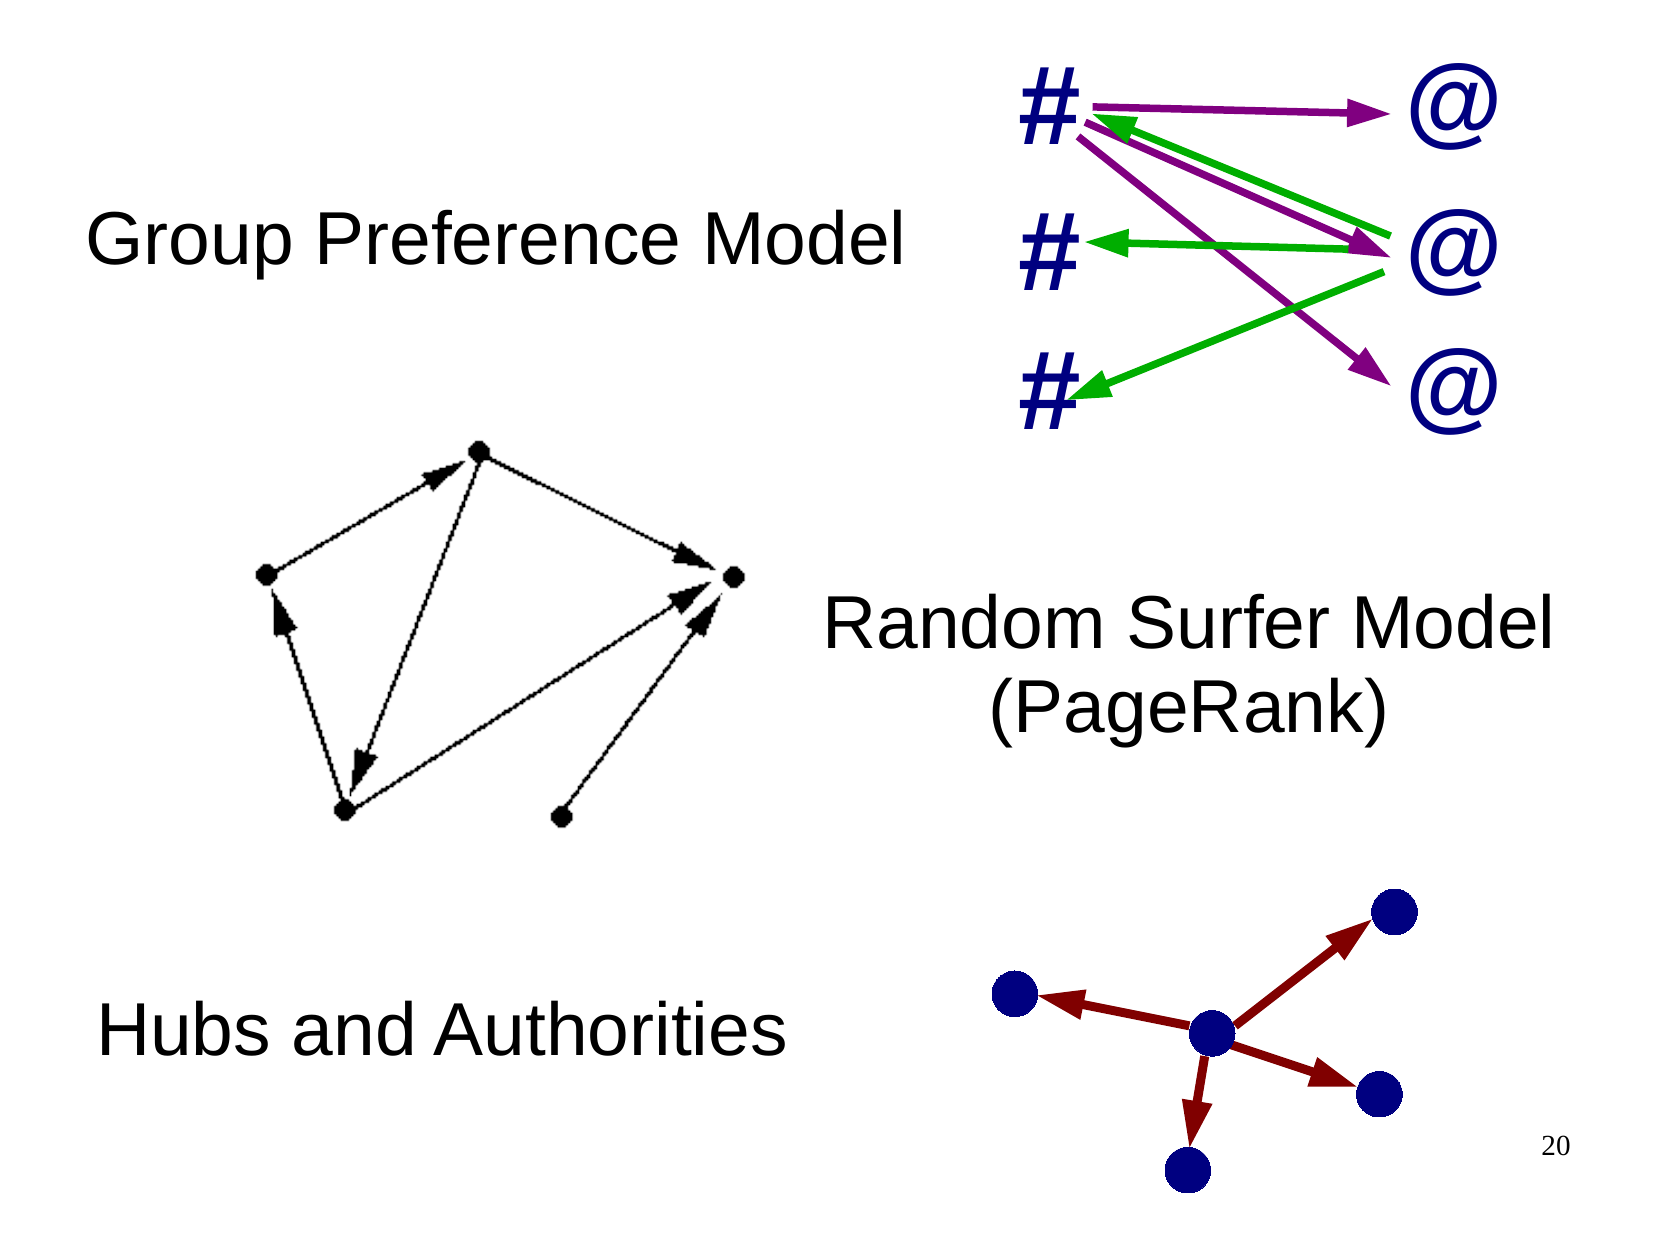

#
#
#
@
@
@
Group Preference Model
Random Surfer Model
(PageRank)
Hubs and Authorities
20